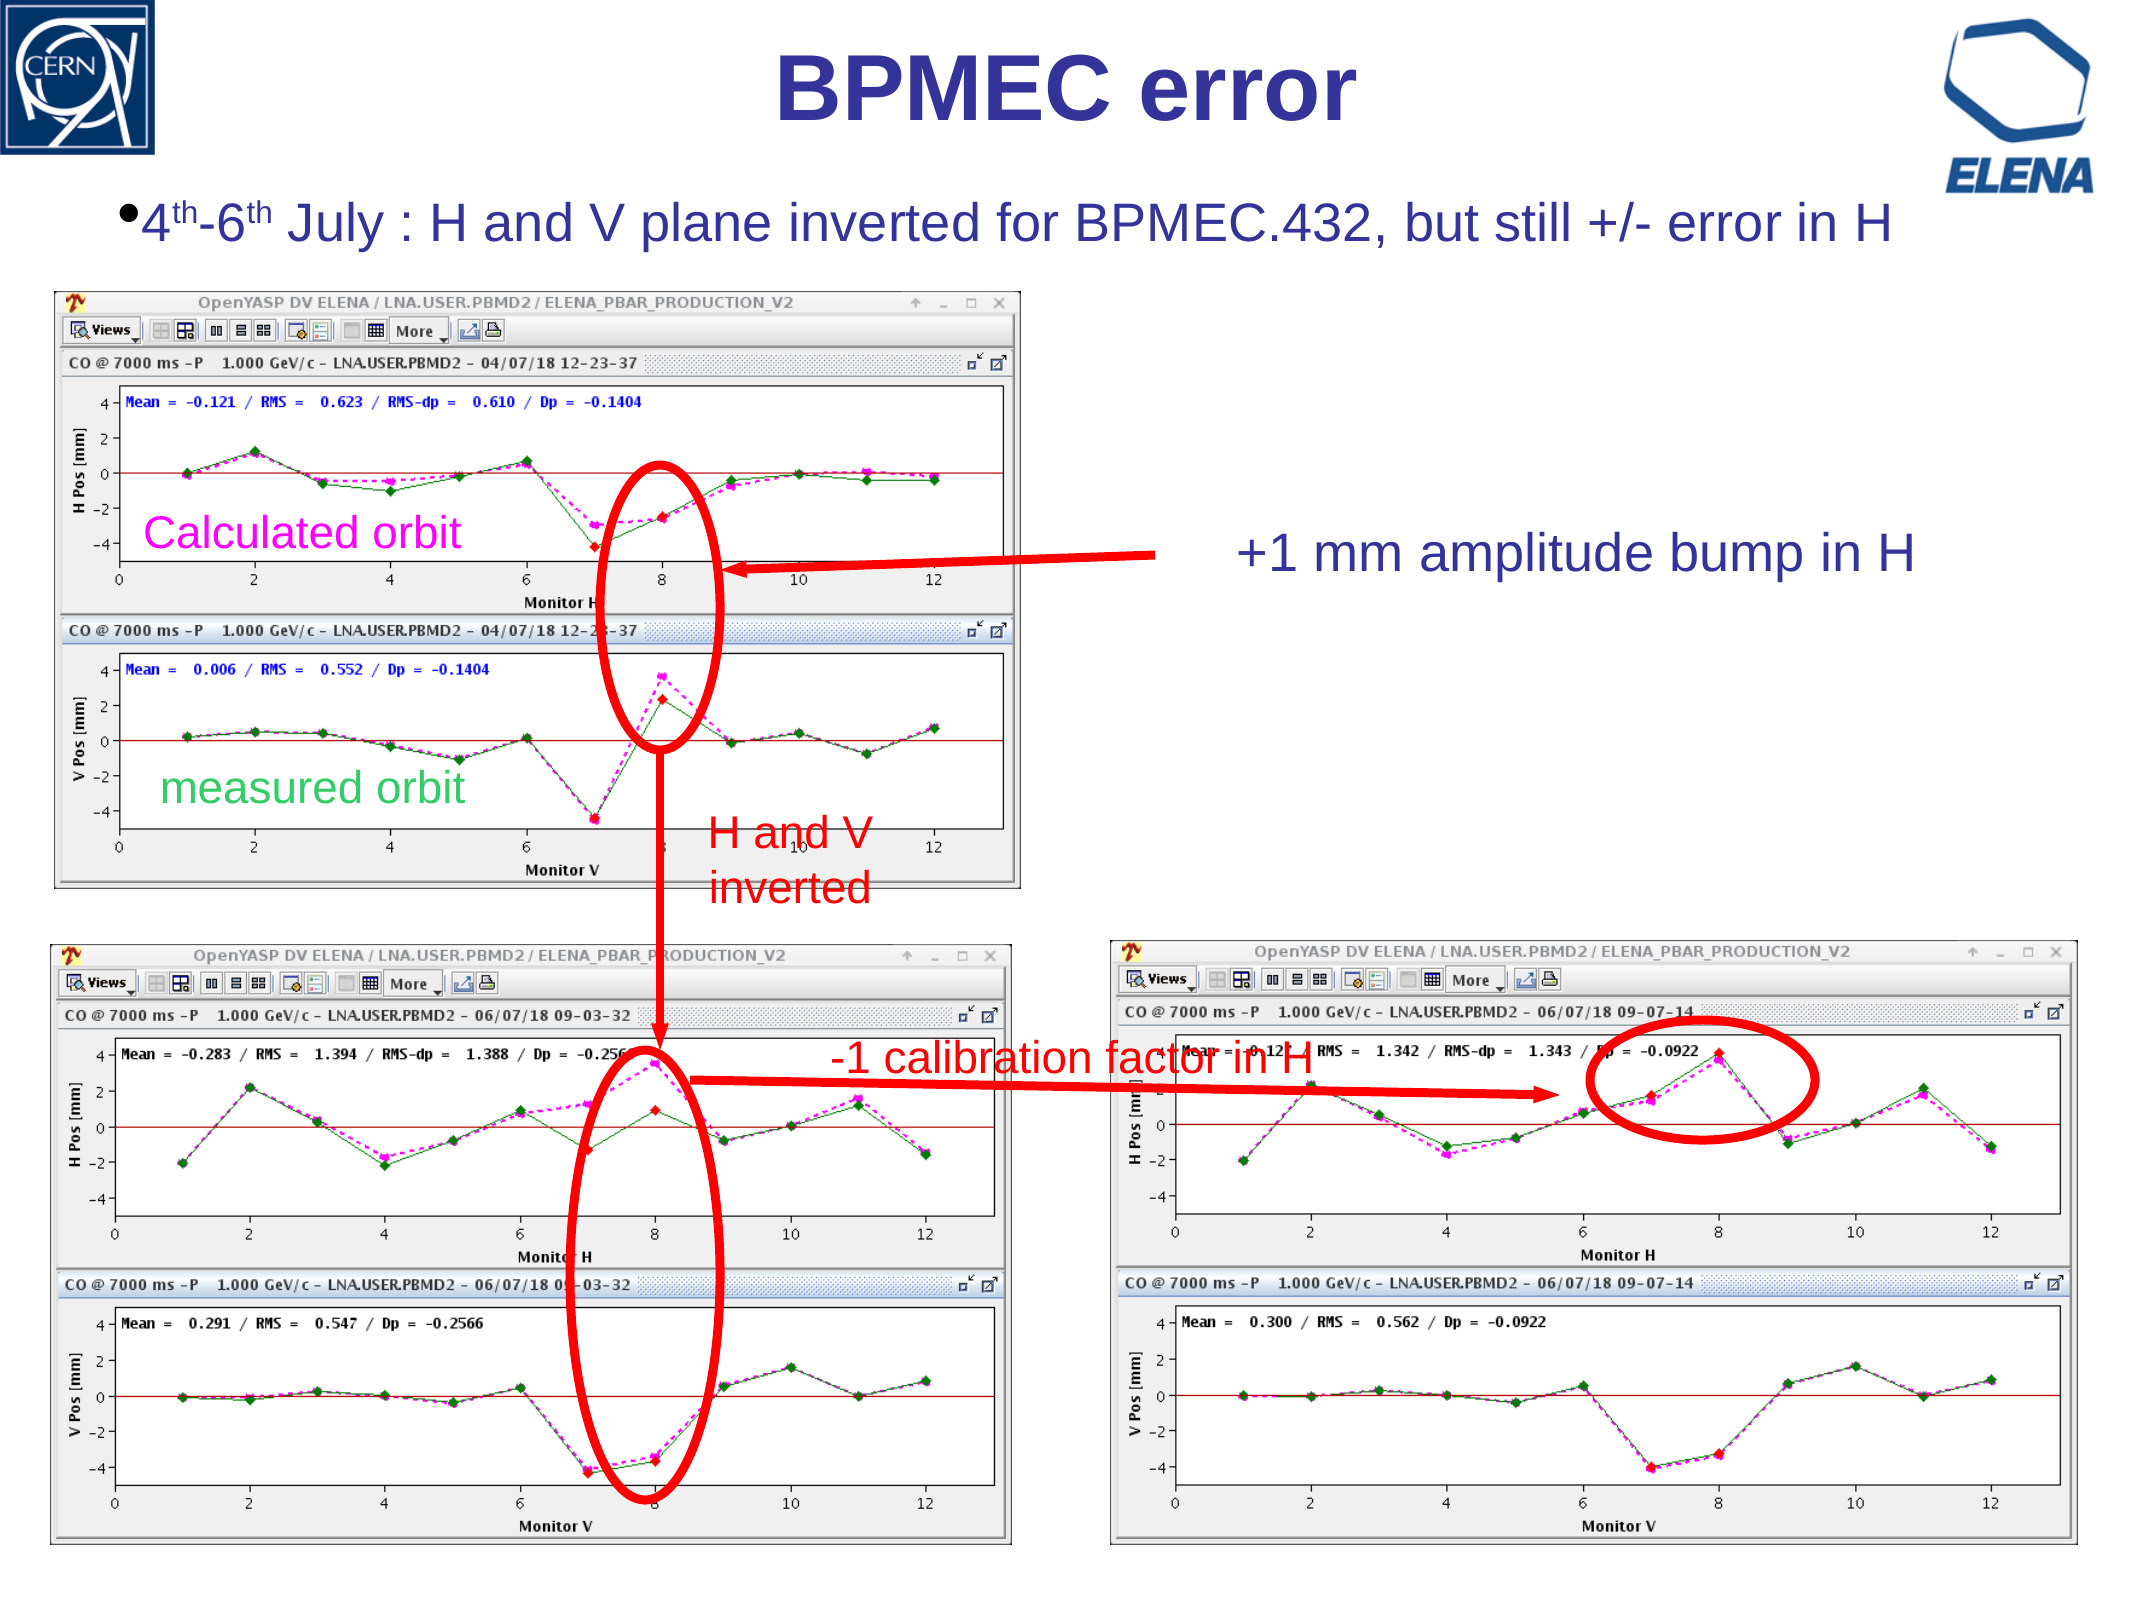

# BPMEC error
4th-6th July : H and V plane inverted for BPMEC.432, but still +/- error in H
Calculated orbit
+1 mm amplitude bump in H
measured orbit
H and V inverted
-1 calibration factor in H